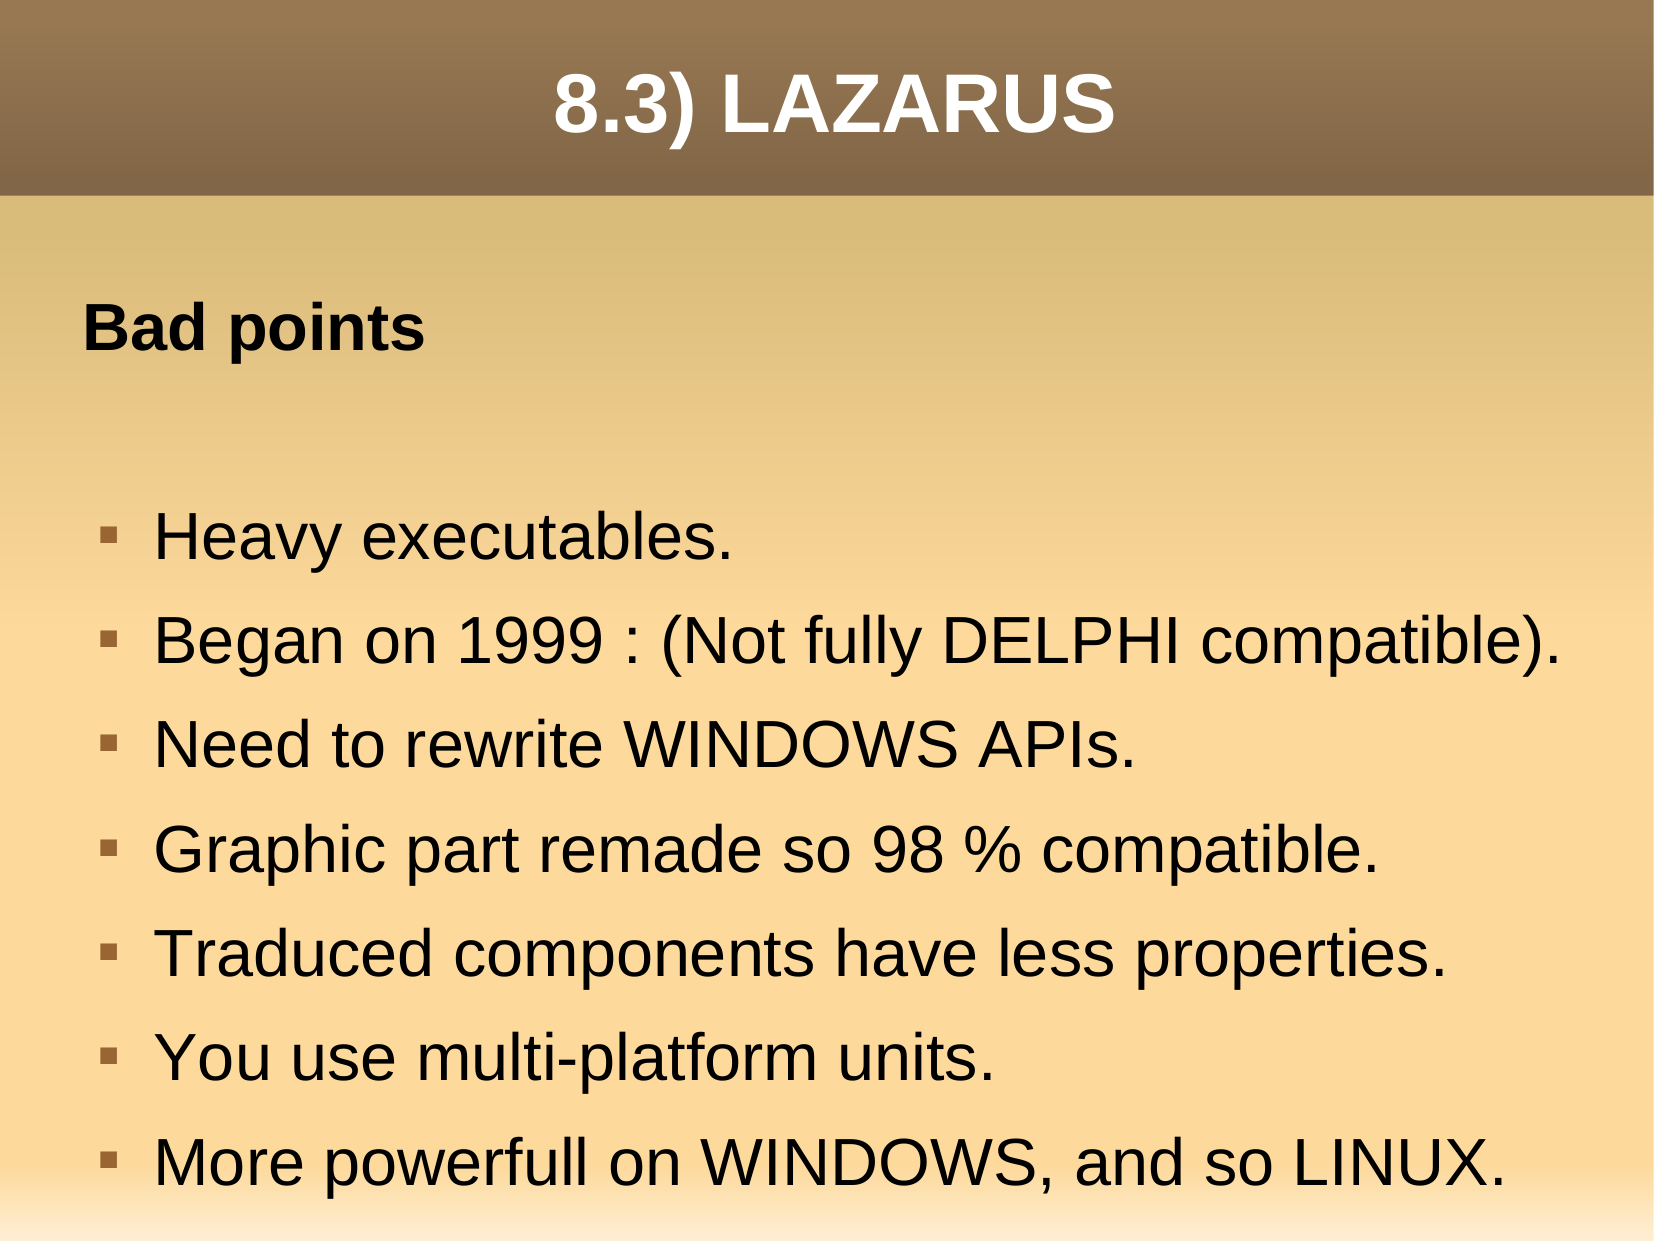

# 8.3) LAZARUS
Bad points
Heavy executables.
Began on 1999 : (Not fully DELPHI compatible).
Need to rewrite WINDOWS APIs.
Graphic part remade so 98 % compatible.
Traduced components have less properties.
You use multi-platform units.
More powerfull on WINDOWS, and so LINUX.